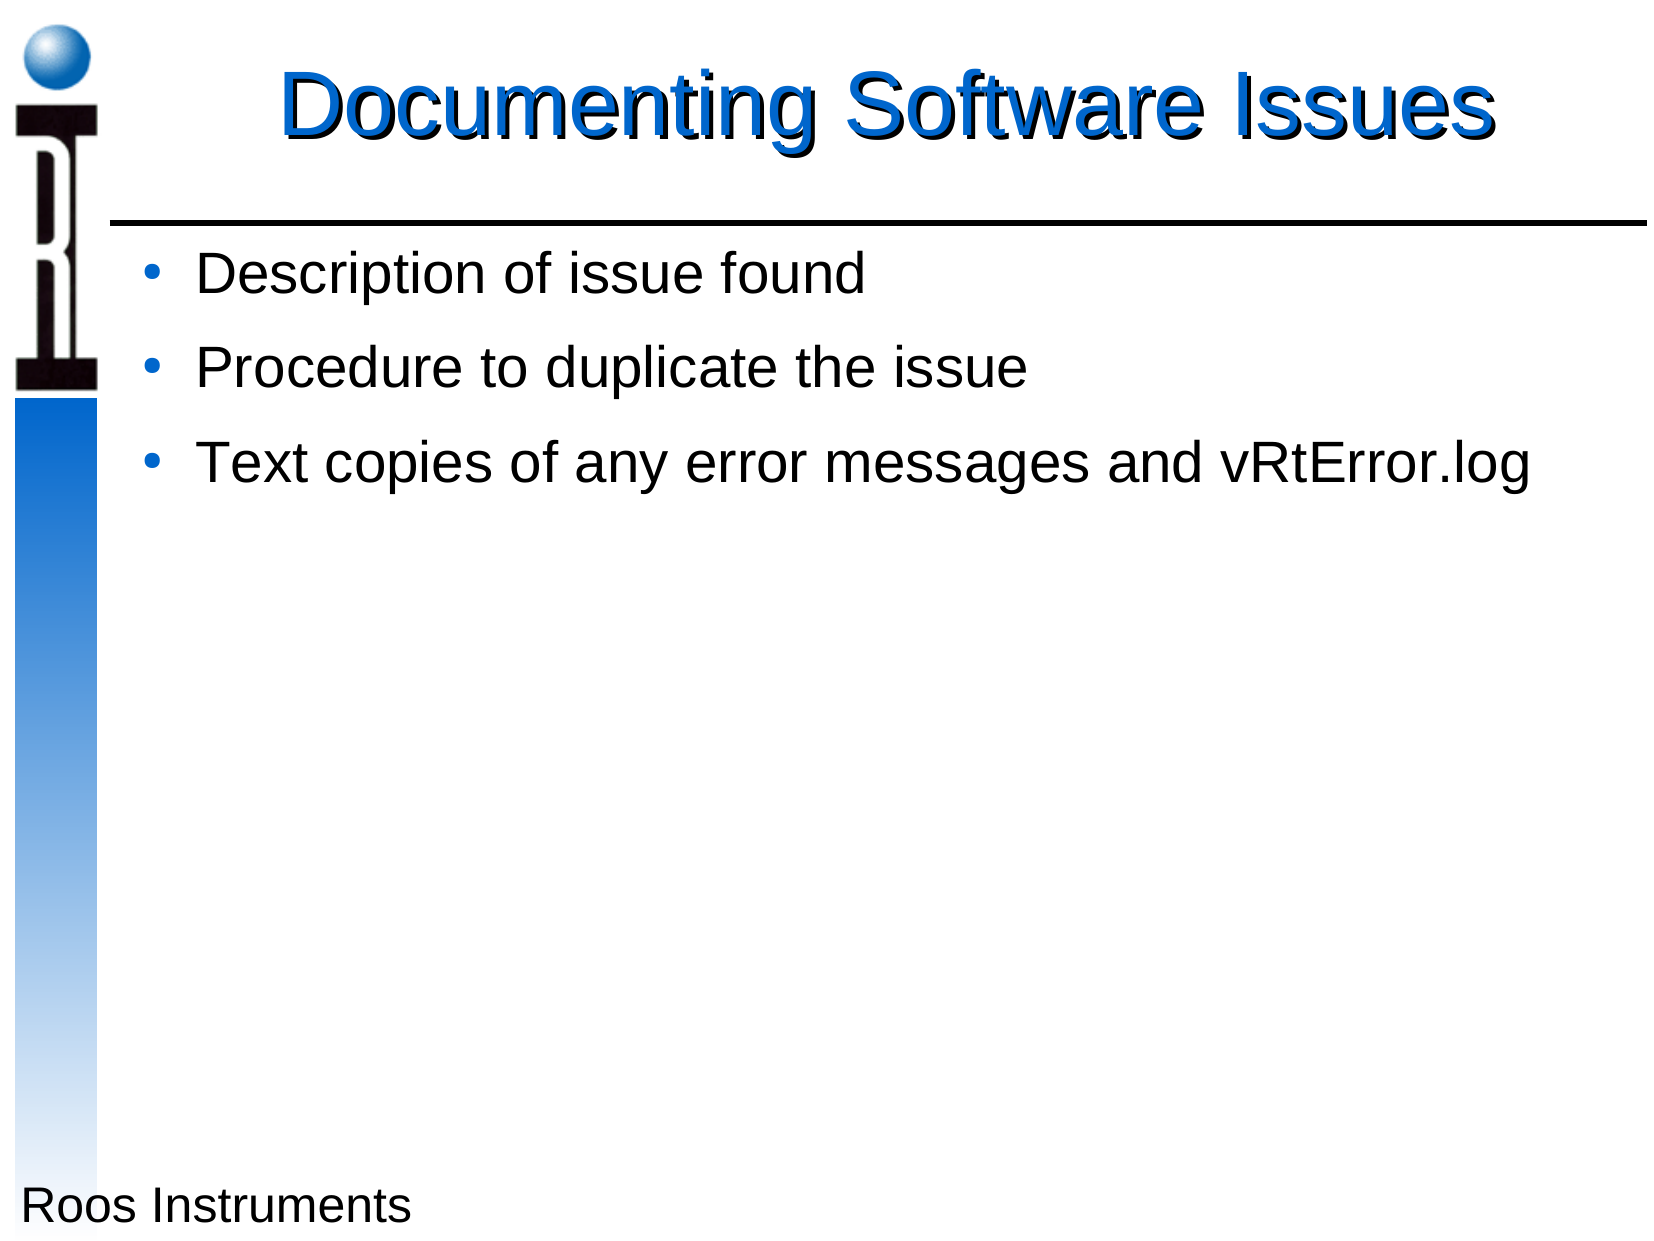

# Documenting Software Issues
Description of issue found
Procedure to duplicate the issue
Text copies of any error messages and vRtError.log